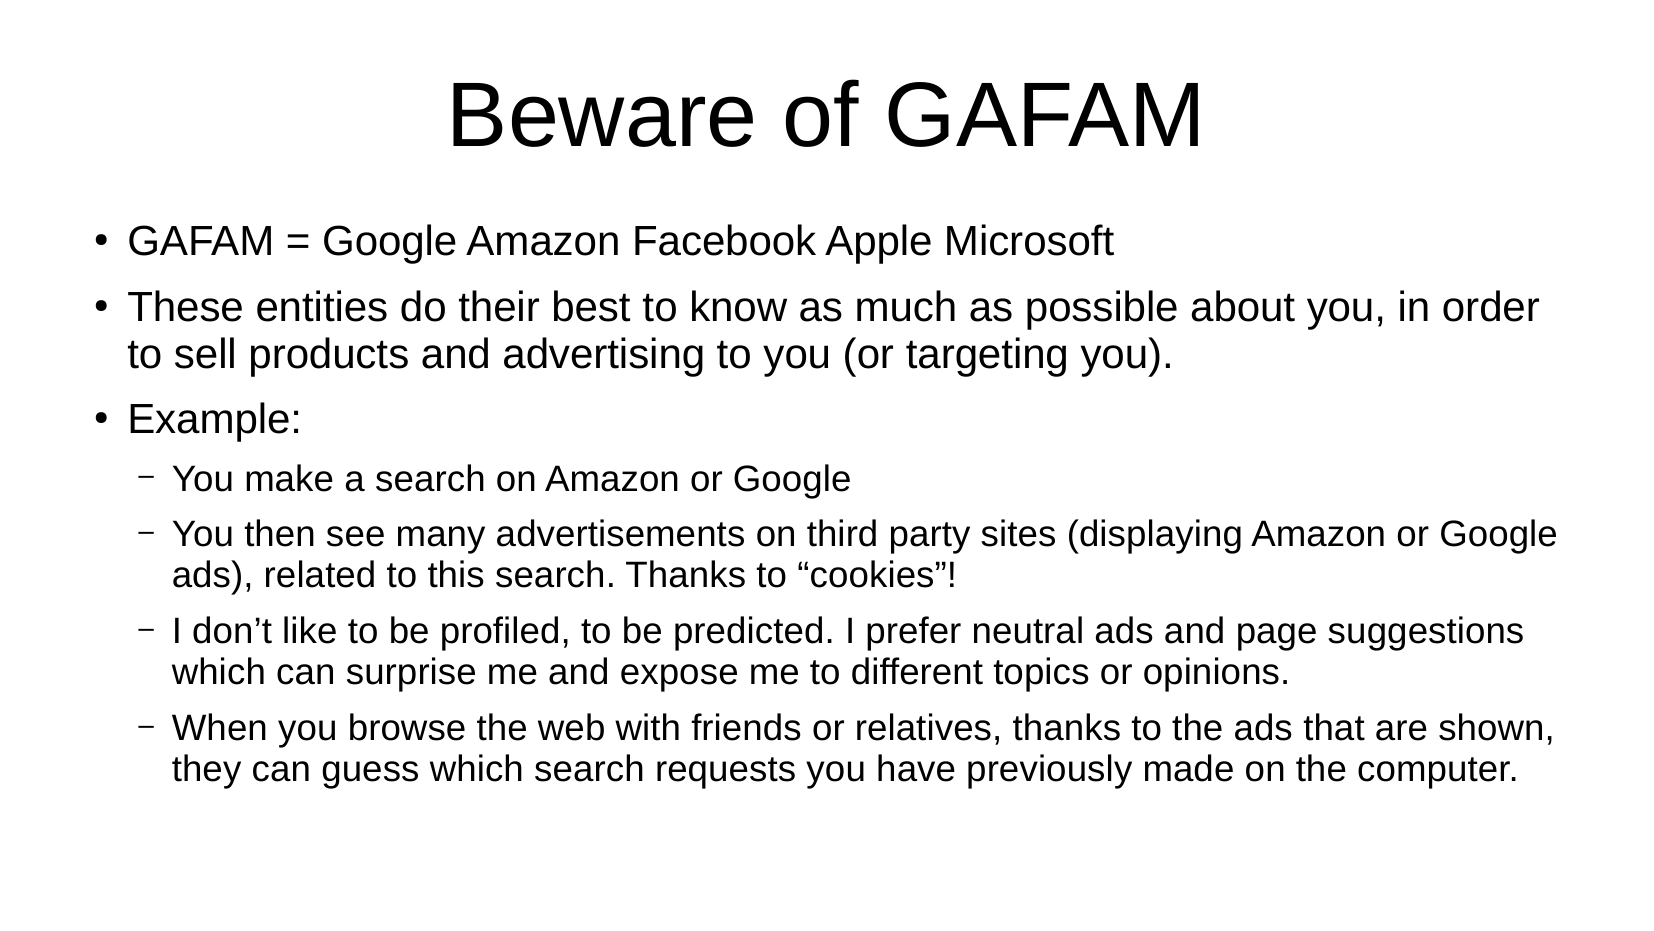

# Beware of GAFAM
GAFAM = Google Amazon Facebook Apple Microsoft
These entities do their best to know as much as possible about you, in order to sell products and advertising to you (or targeting you).
Example:
You make a search on Amazon or Google
You then see many advertisements on third party sites (displaying Amazon or Google ads), related to this search. Thanks to “cookies”!
I don’t like to be profiled, to be predicted. I prefer neutral ads and page suggestions which can surprise me and expose me to different topics or opinions.
When you browse the web with friends or relatives, thanks to the ads that are shown, they can guess which search requests you have previously made on the computer.